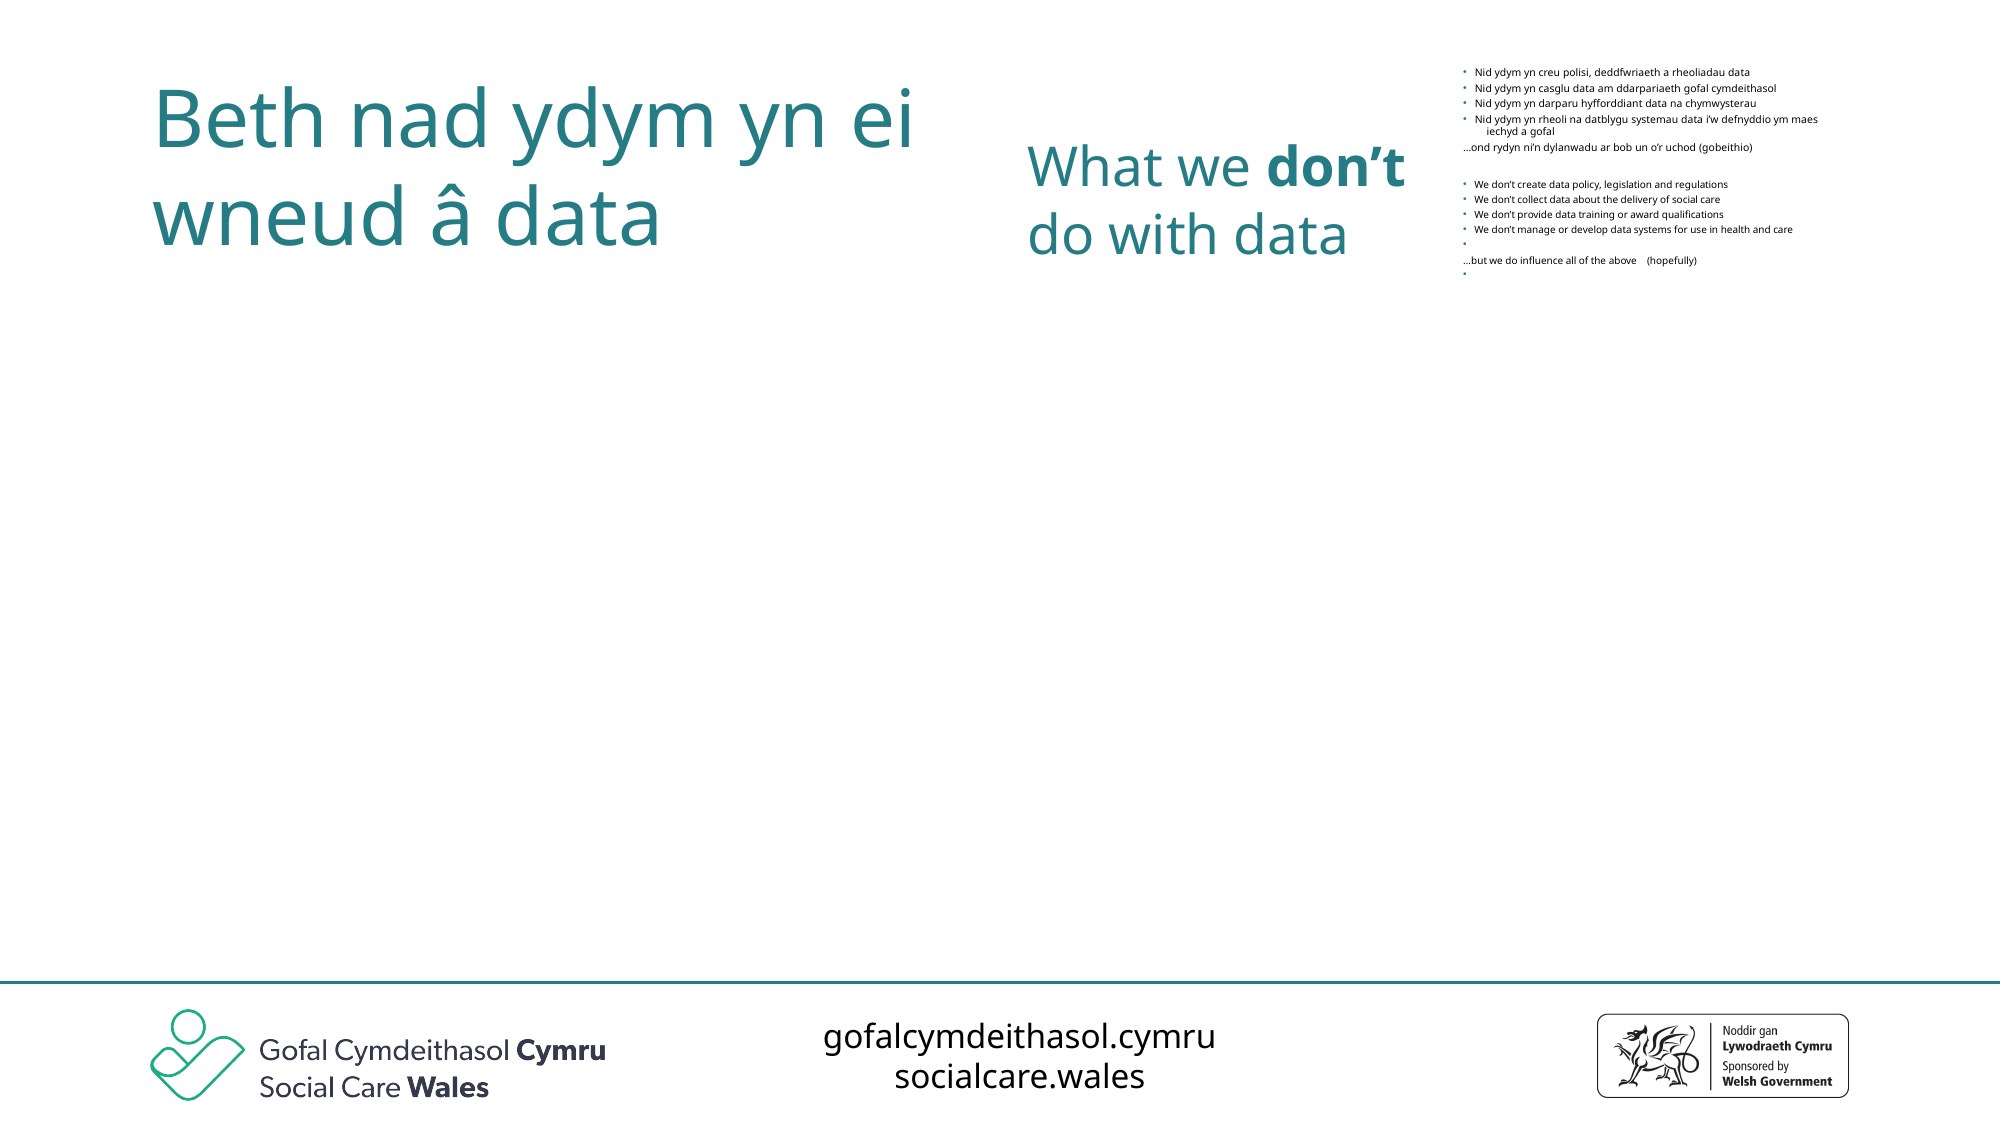

# Beth nad ydym yn ei wneud â data
What we don’t do with data
Nid ydym yn creu polisi, deddfwriaeth a rheoliadau data
Nid ydym yn casglu data am ddarpariaeth gofal cymdeithasol
Nid ydym yn darparu hyfforddiant data na chymwysterau
Nid ydym yn rheoli na datblygu systemau data i’w defnyddio ym maes iechyd a gofal
…ond rydyn ni’n dylanwadu ar bob un o’r uchod (gobeithio)
We don’t create data policy, legislation and regulations
We don’t collect data about the delivery of social care
We don’t provide data training or award qualifications
We don’t manage or develop data systems for use in health and care
…but we do influence all of the above (hopefully)